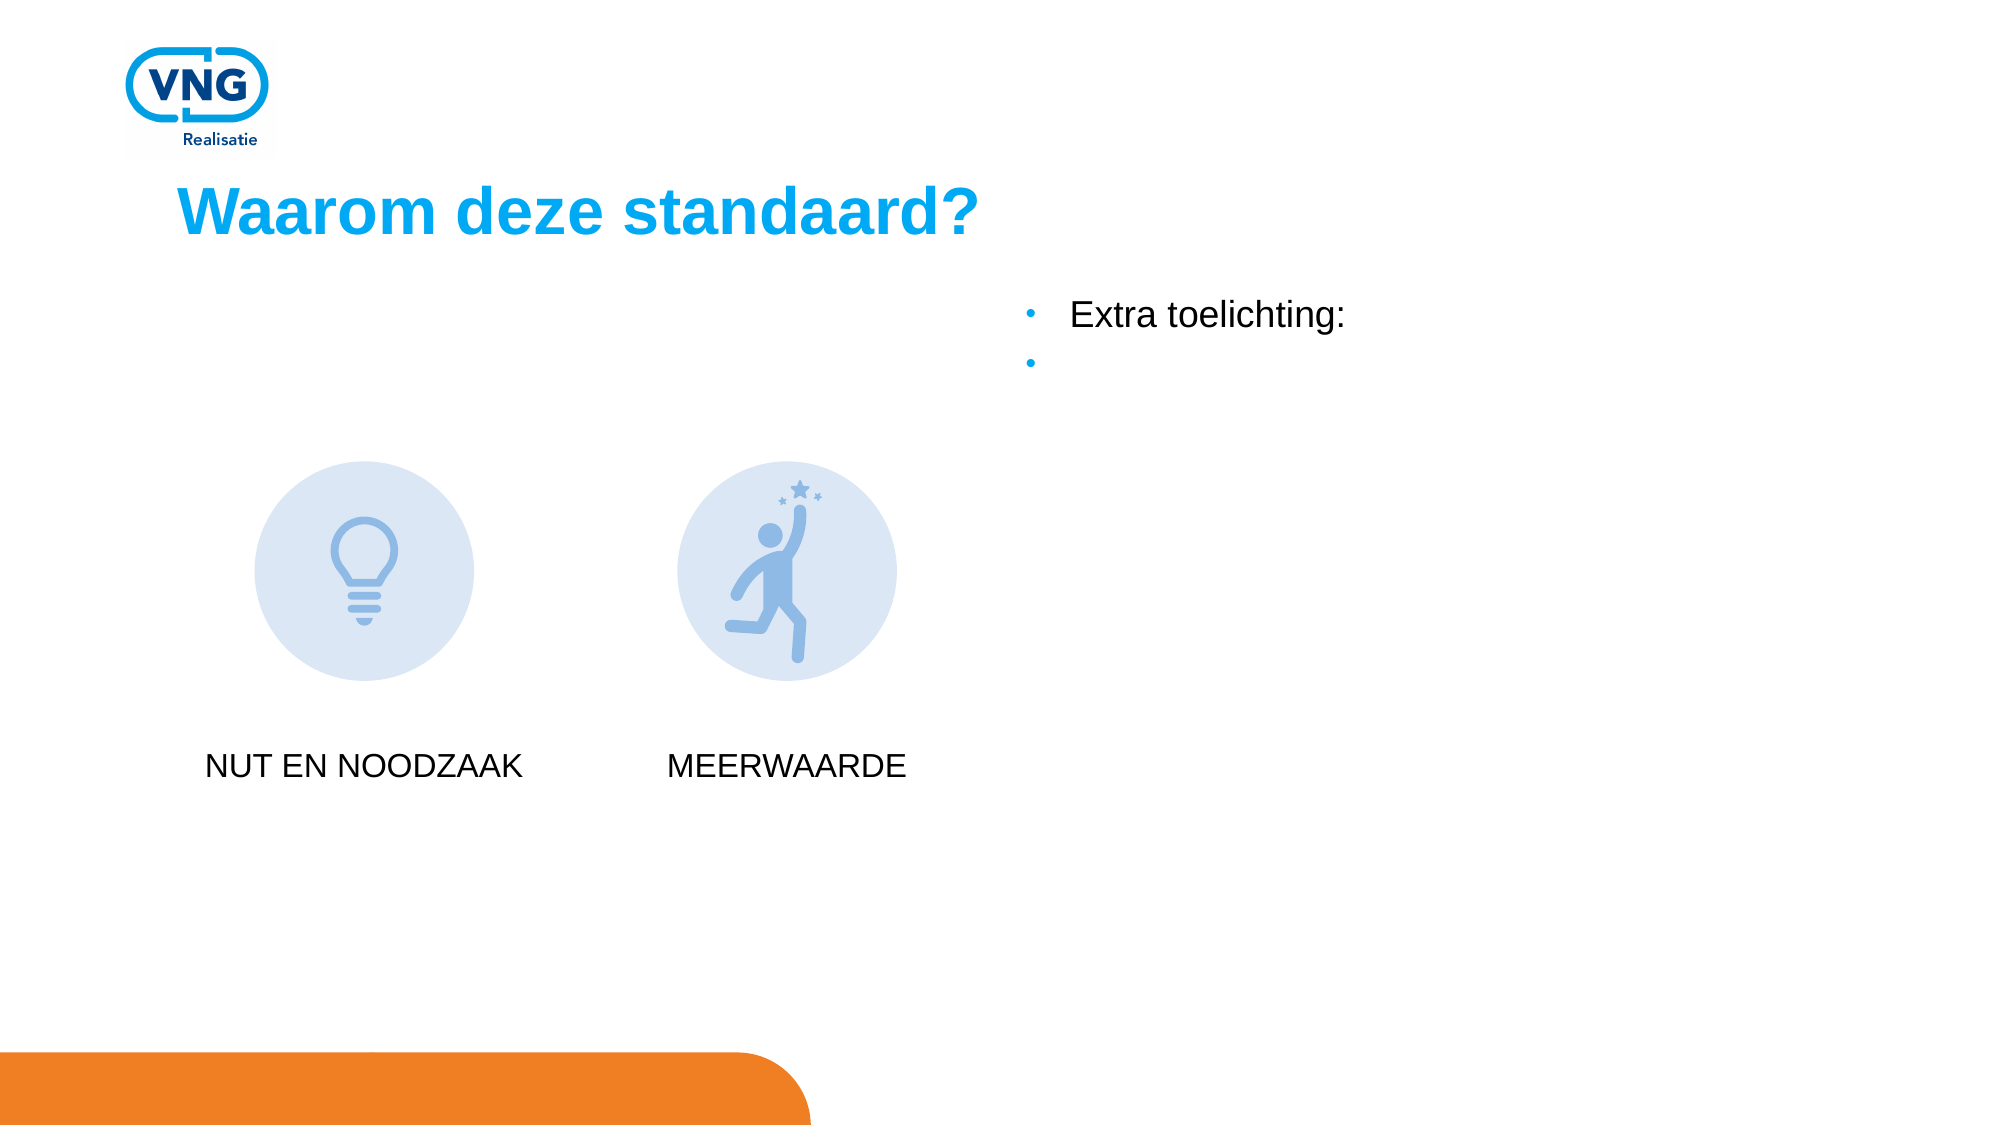

# Waarom deze standaard?
Extra toelichting:
Nut en noodzaak
Meerwaarde